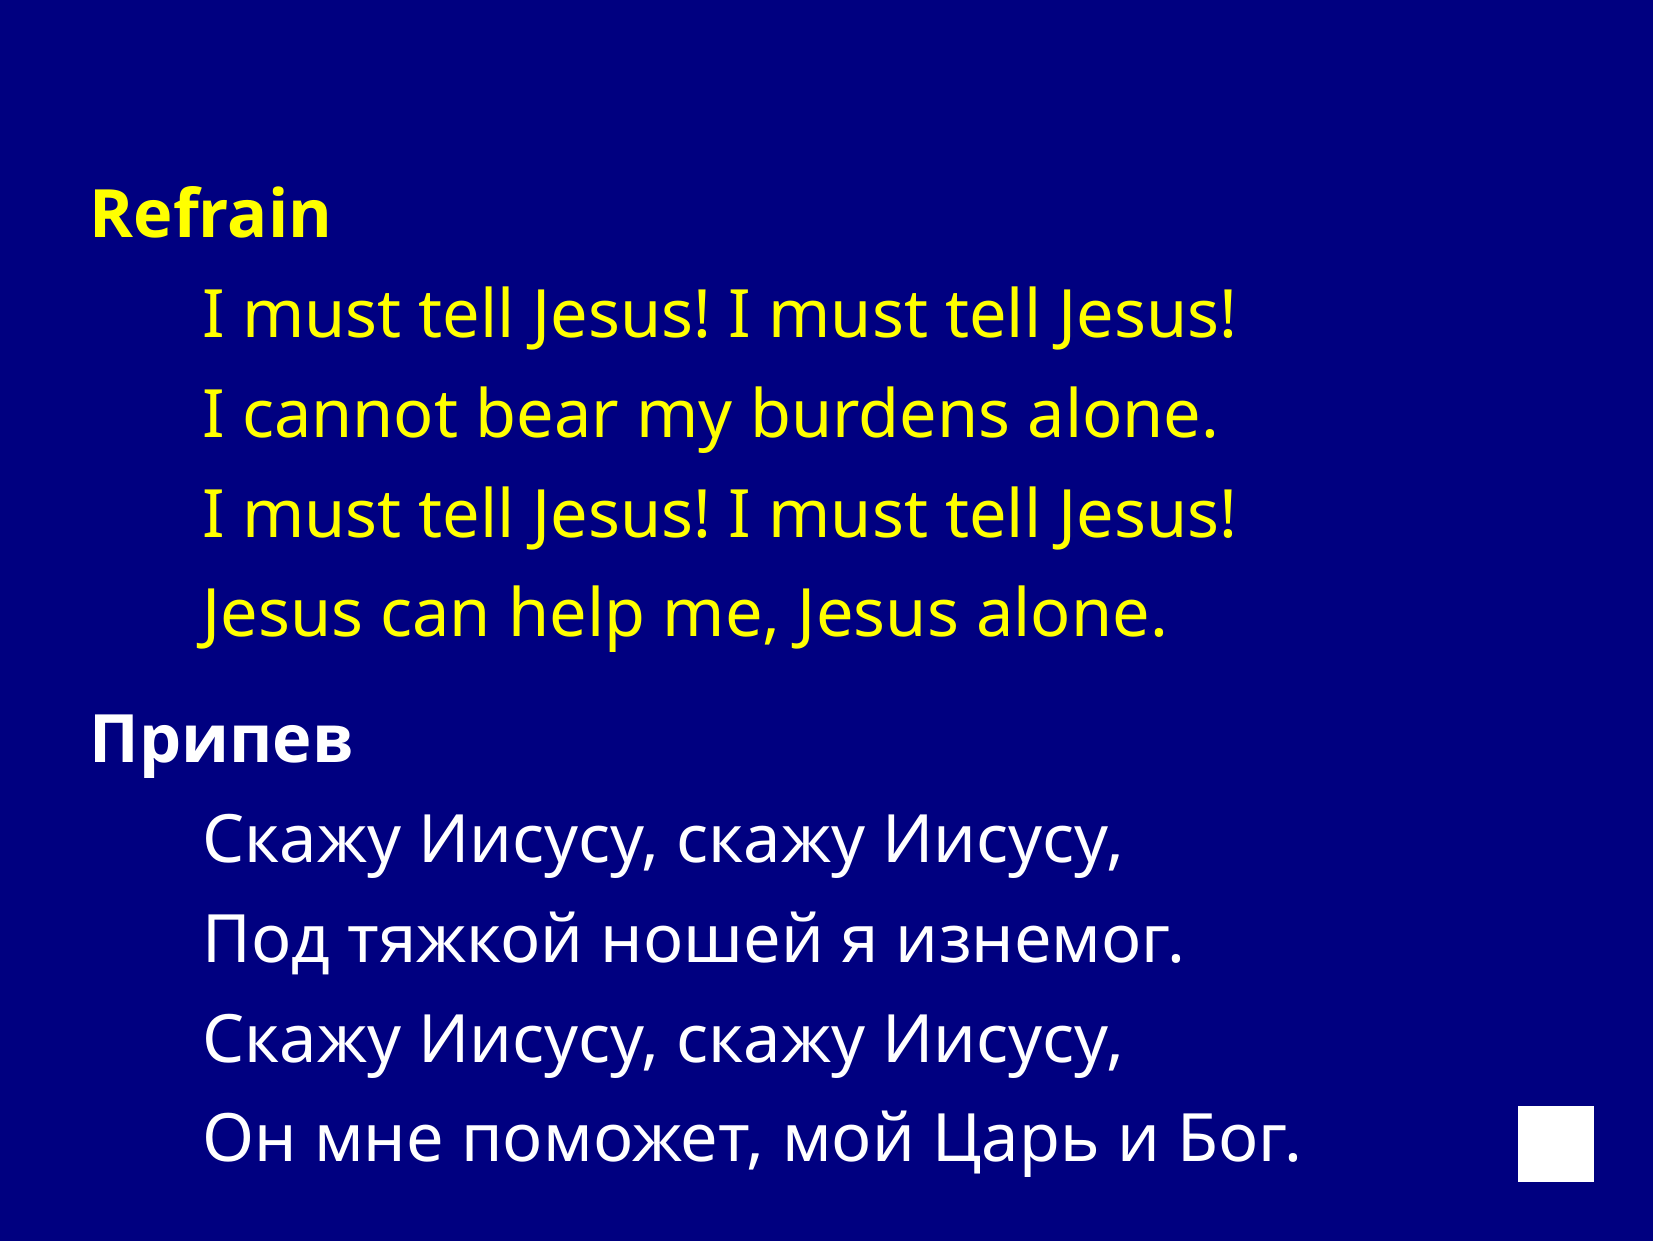

Refrain
	I must tell Jesus! I must tell Jesus!
	I cannot bear my burdens alone.
	I must tell Jesus! I must tell Jesus!
	Jesus can help me, Jesus alone.
Припев
	Скажу Иисусу, скажу Иисусу,
	Под тяжкой ношей я изнемог.
	Скажу Иисусу, скажу Иисусу,
	Он мне поможет, мой Царь и Бог.